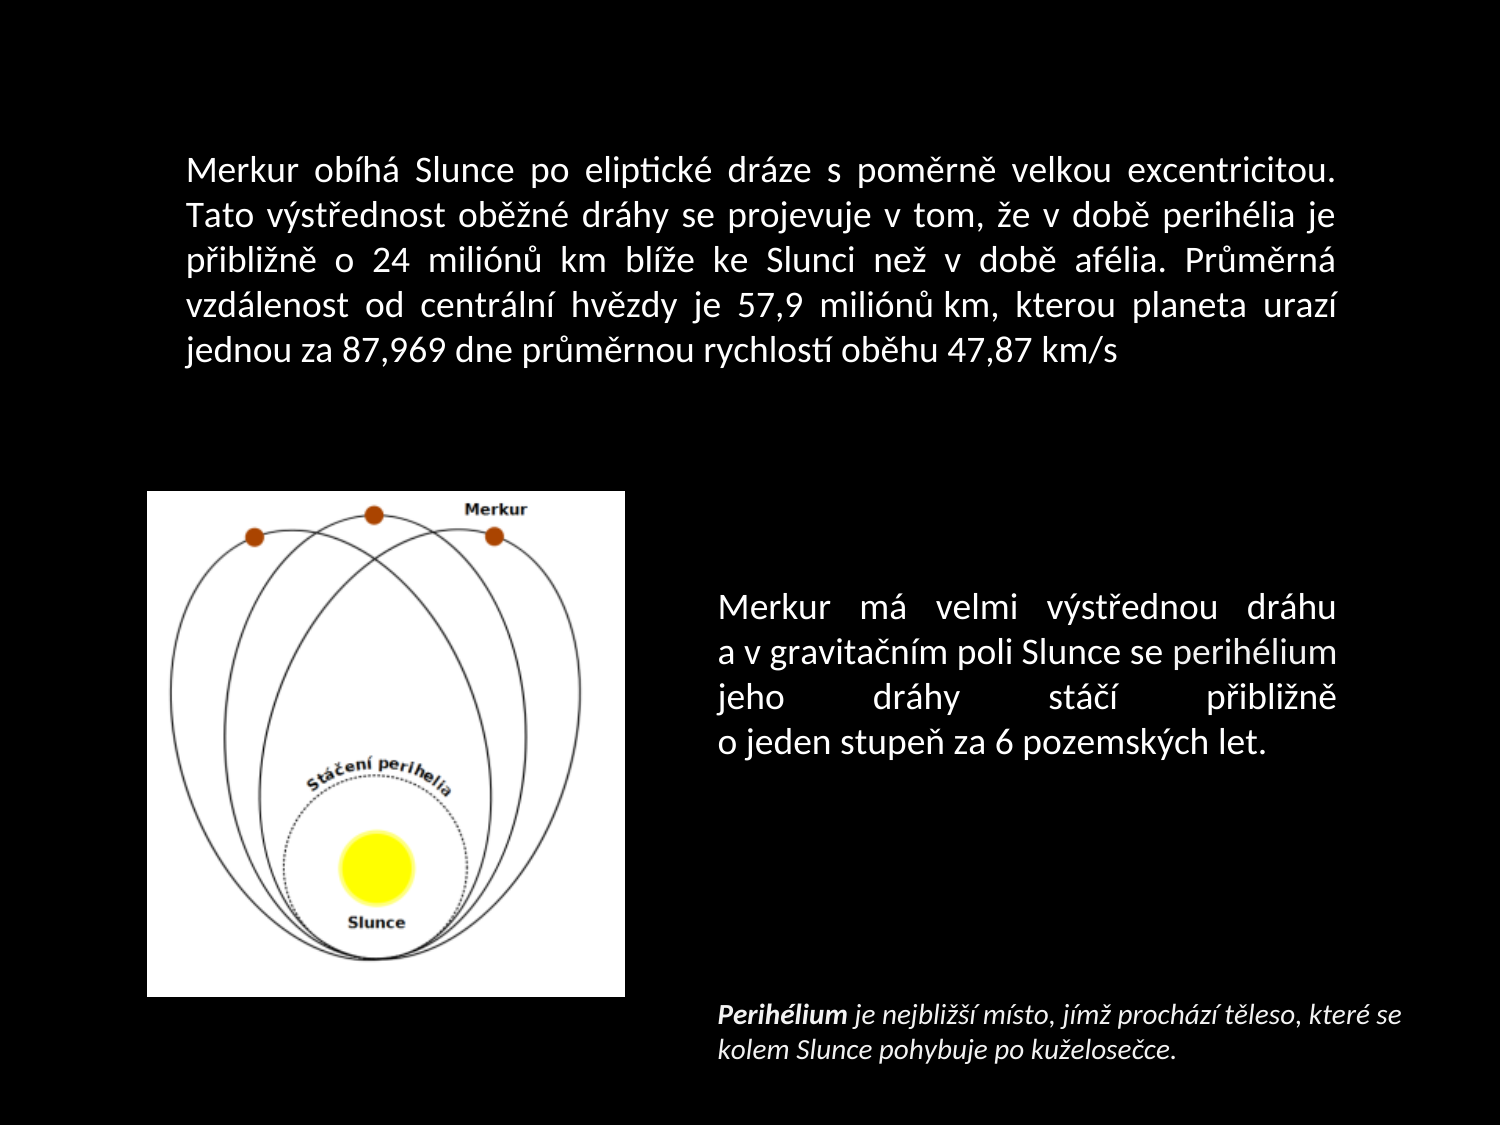

Merkur obíhá Slunce po eliptické dráze s poměrně velkou excentricitou. Tato výstřednost oběžné dráhy se projevuje v tom, že v době perihélia je přibližně o 24 miliónů km blíže ke Slunci než v době afélia. Průměrná vzdálenost od centrální hvězdy je 57,9 miliónů km, kterou planeta urazí jednou za 87,969 dne průměrnou rychlostí oběhu 47,87 km/s
Merkur má velmi výstřednou dráhu
a v gravitačním poli Slunce se perihélium jeho dráhy stáčí přibližně
o jeden stupeň za 6 pozemských let.
Perihélium je nejbližší místo, jímž prochází těleso, které se kolem Slunce pohybuje po kuželosečce.